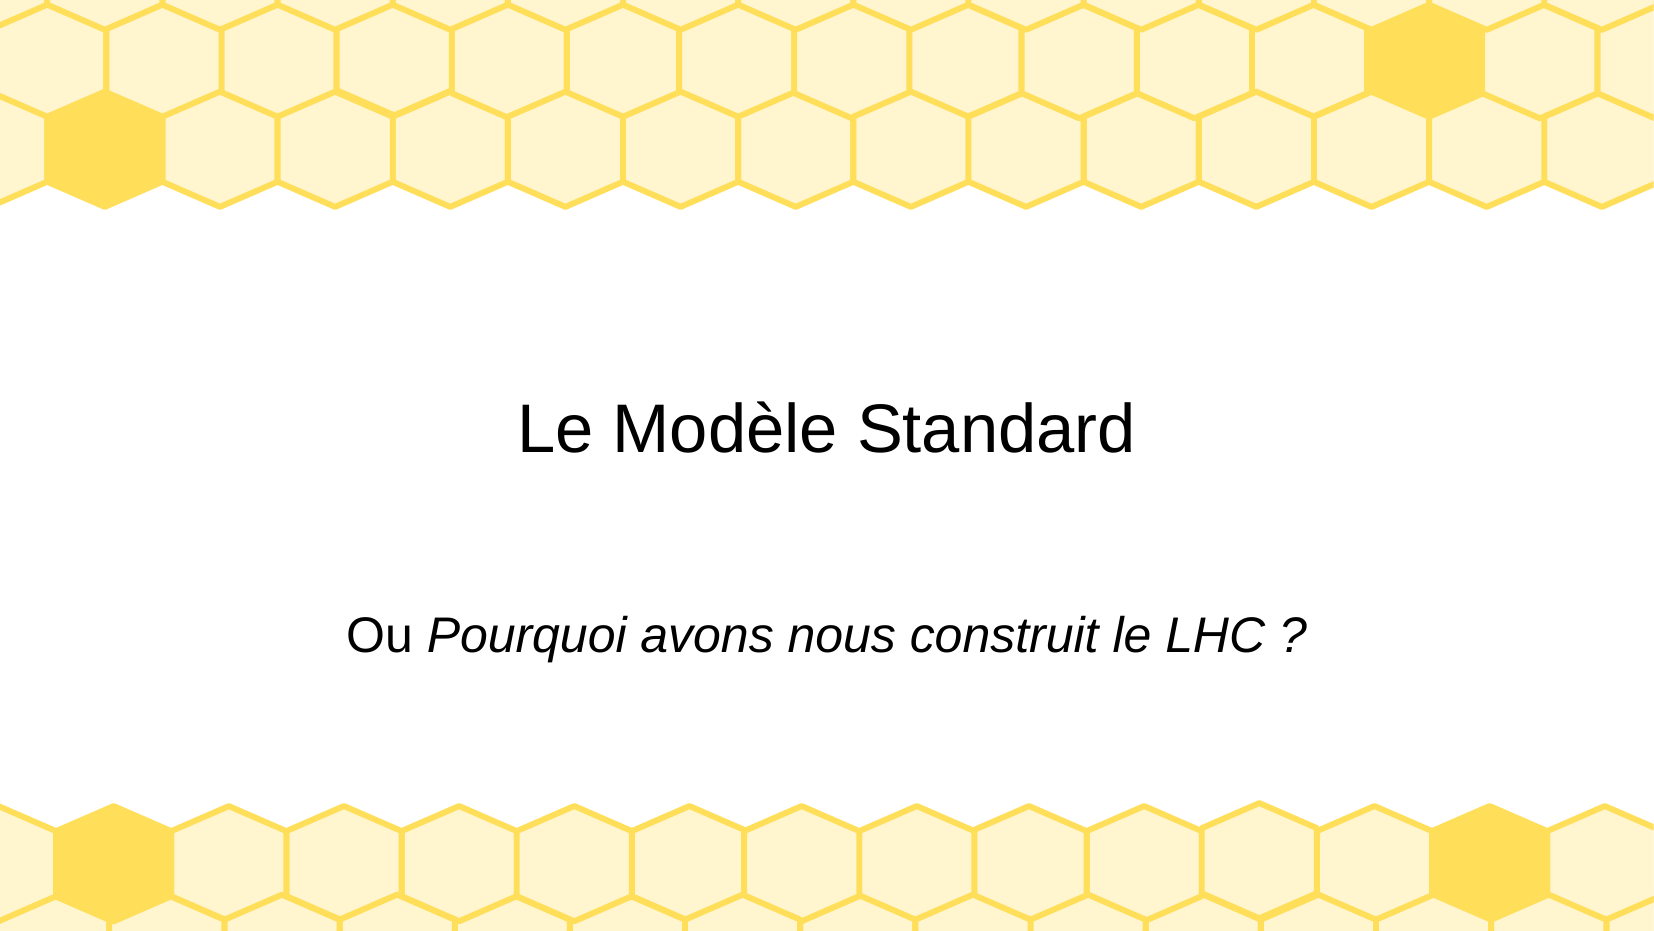

# Le Modèle Standard
Ou Pourquoi avons nous construit le LHC ?